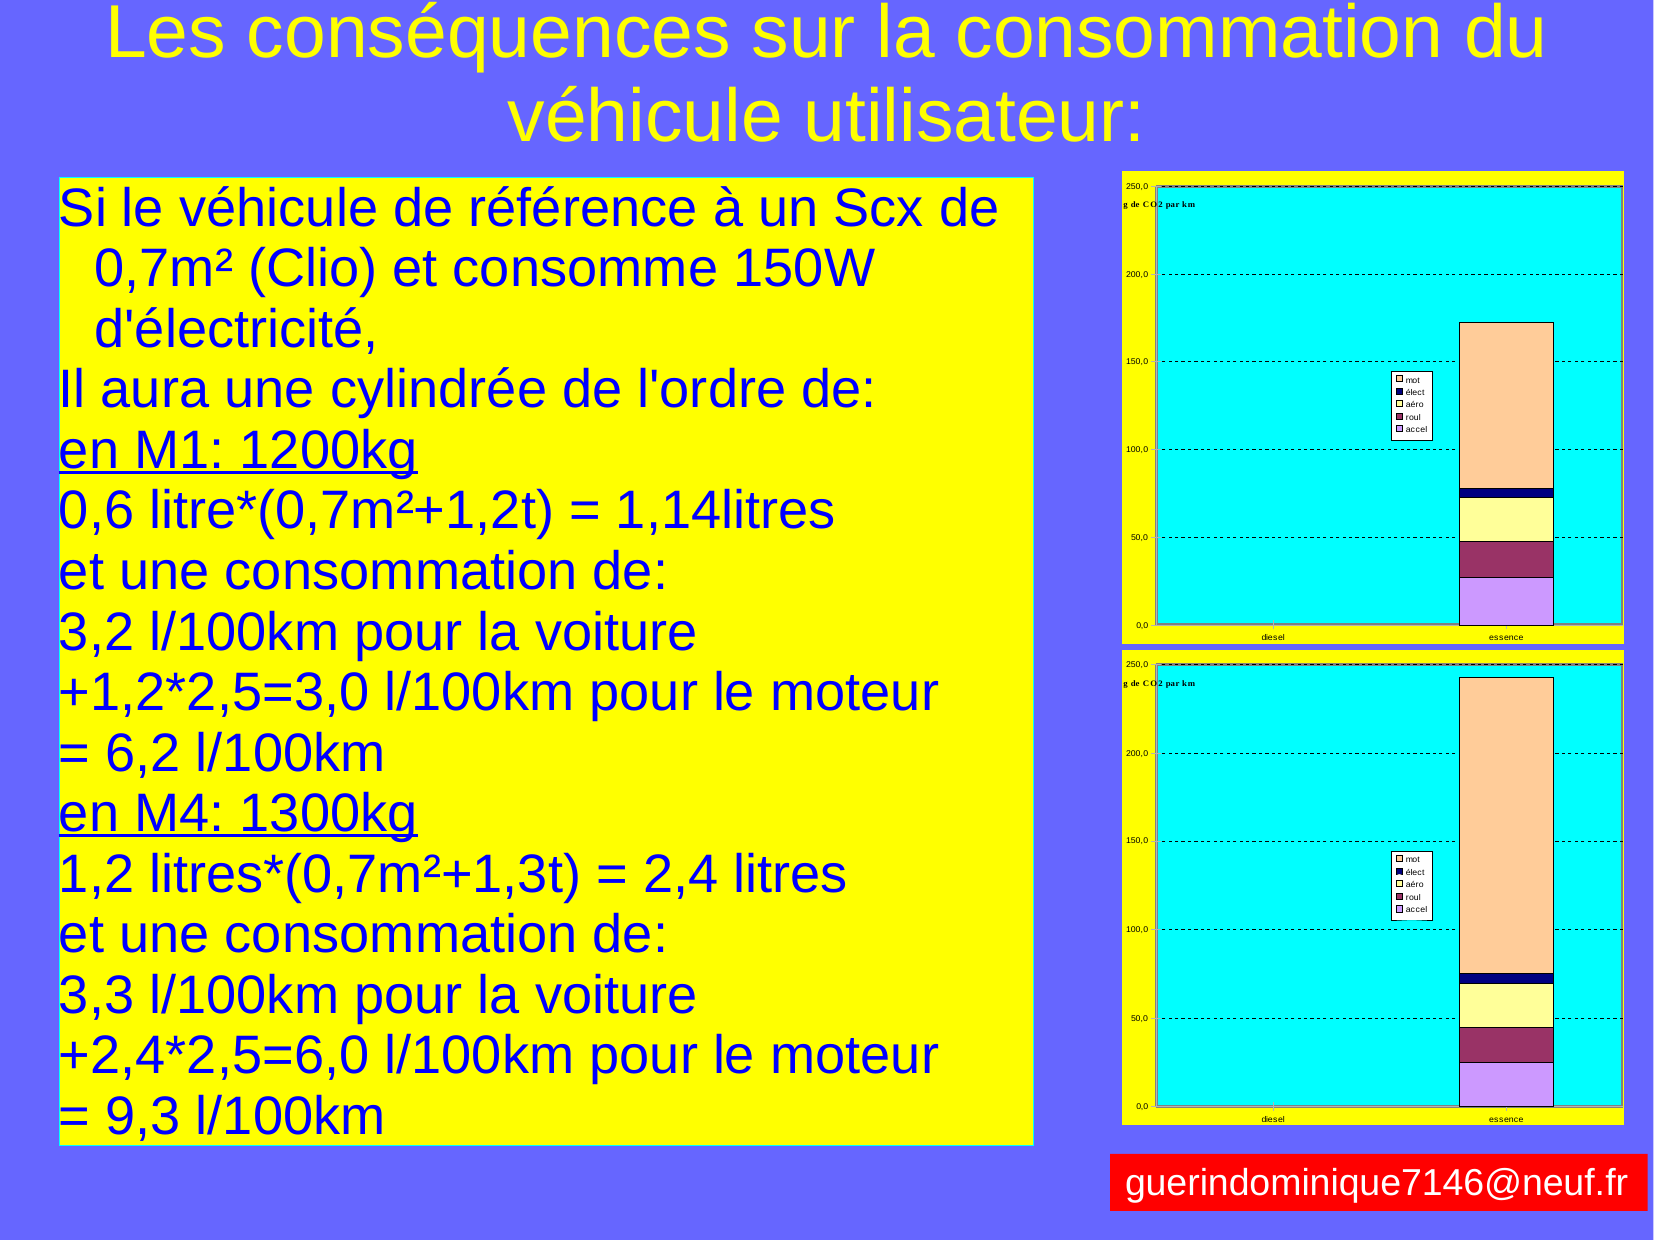

# Les conséquences sur la consommation du véhicule utilisateur:
Si le véhicule de référence à un Scx de 0,7m² (Clio) et consomme 150W d'électricité,
Il aura une cylindrée de l'ordre de:
en M1: 1200kg
0,6 litre*(0,7m²+1,2t) = 1,14litres
et une consommation de:
3,2 l/100km pour la voiture
+1,2*2,5=3,0 l/100km pour le moteur
= 6,2 l/100km
en M4: 1300kg
1,2 litres*(0,7m²+1,3t) = 2,4 litres
et une consommation de:
3,3 l/100km pour la voiture
+2,4*2,5=6,0 l/100km pour le moteur
= 9,3 l/100km
guerindominique7146@neuf.fr